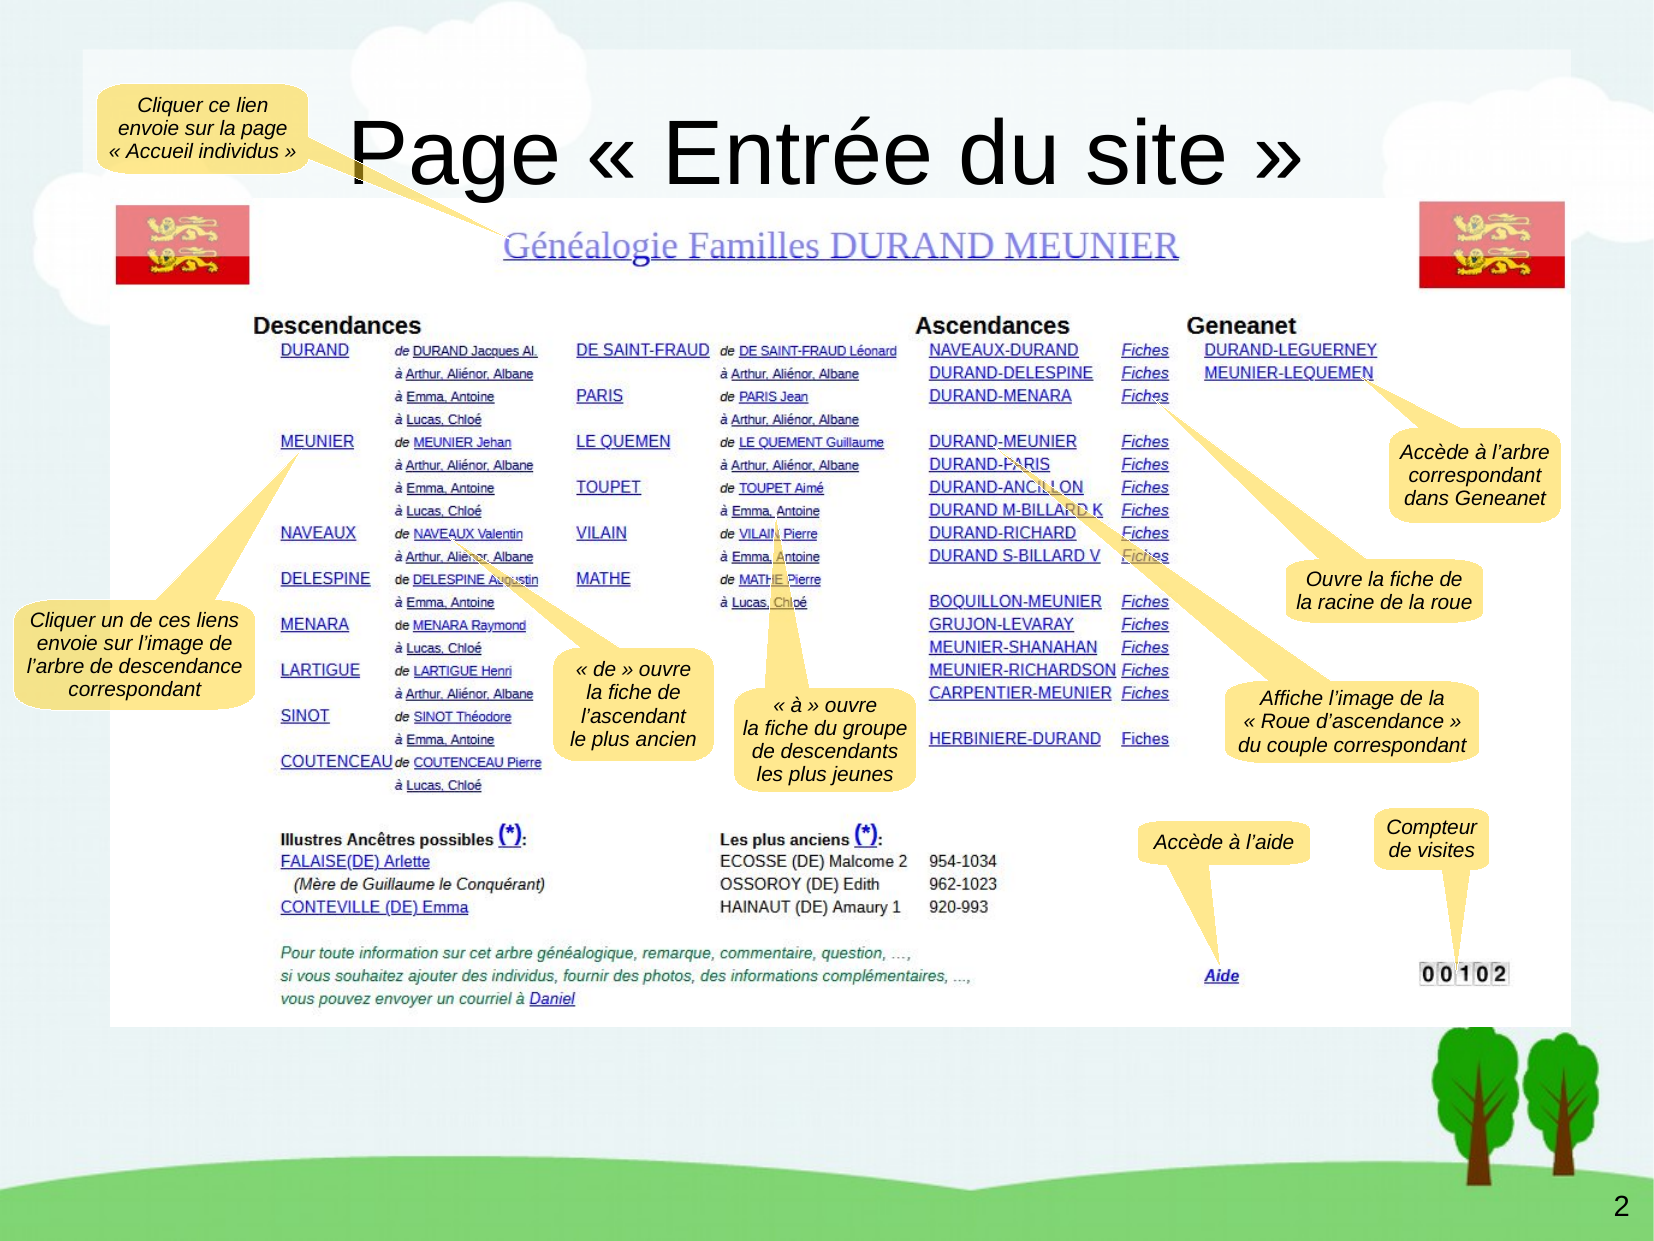

# Page « Entrée du site »
Cliquer ce lien
envoie sur la page
« Accueil individus »
Accède à l’arbre
correspondant
dans Geneanet
Ouvre la fiche de
la racine de la roue
Cliquer un de ces liens
envoie sur l’image de
l’arbre de descendance
correspondant
« de » ouvre
la fiche de
l’ascendant
le plus ancien
Affiche l’image de la
« Roue d’ascendance »
du couple correspondant
« à » ouvre
la fiche du groupe
de descendants
les plus jeunes
Compteur
de visites
Accède à l’aide
2